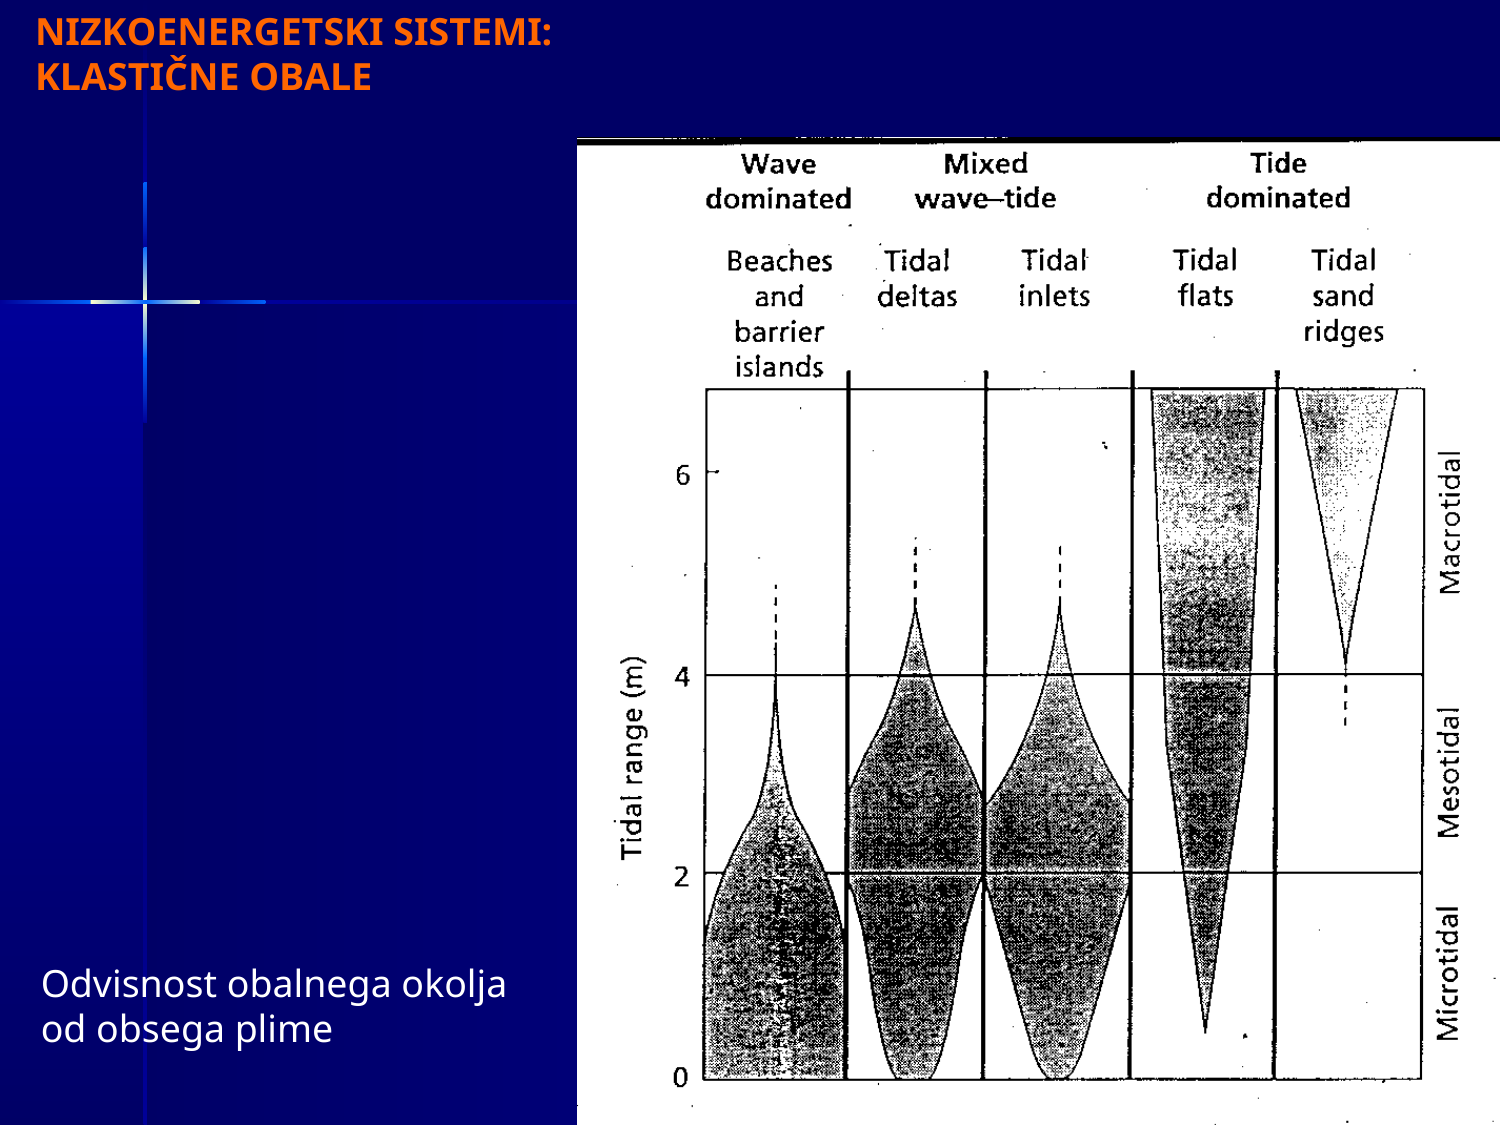

NIZKOENERGETSKI SISTEMI:
KLASTIČNE OBALE
Odvisnost obalnega okolja
od obsega plime